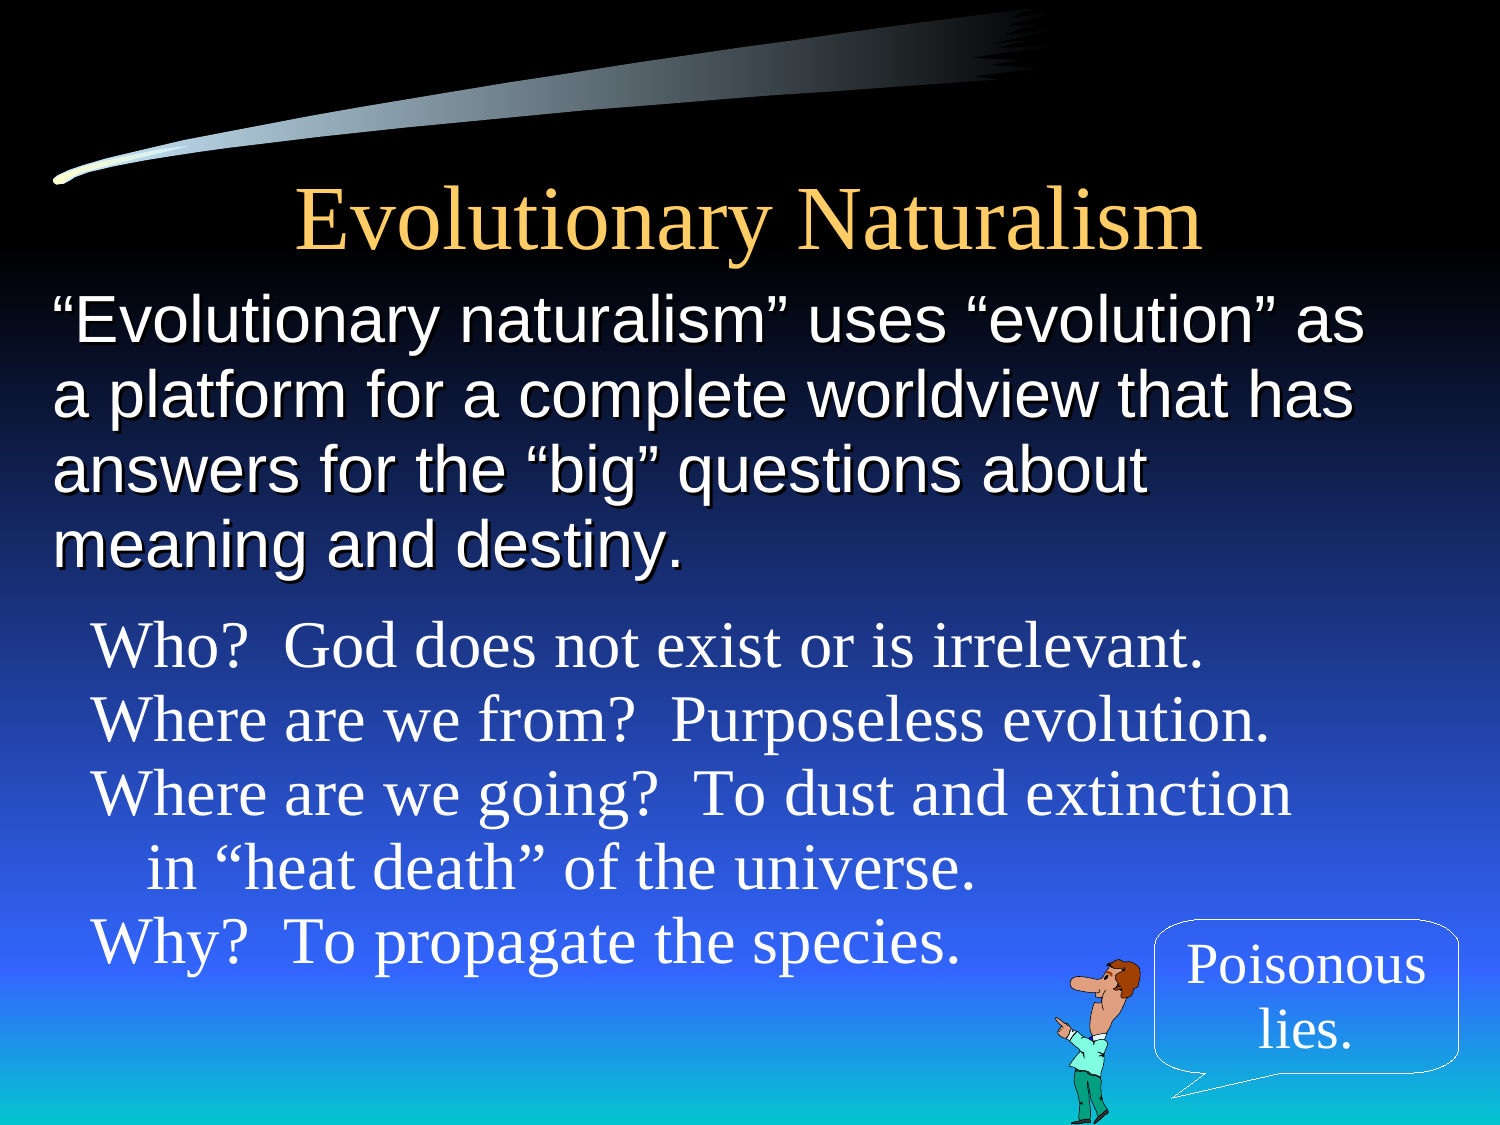

# Evolutionary Naturalism
“Evolutionary naturalism” uses “evolution” as a platform for a complete worldview that has answers for the “big” questions about meaning and destiny.
Who? God does not exist or is irrelevant.
Where are we from? Purposeless evolution.
Where are we going? To dust and extinction in “heat death” of the universe.
Why? To propagate the species.
Poisonous
lies.